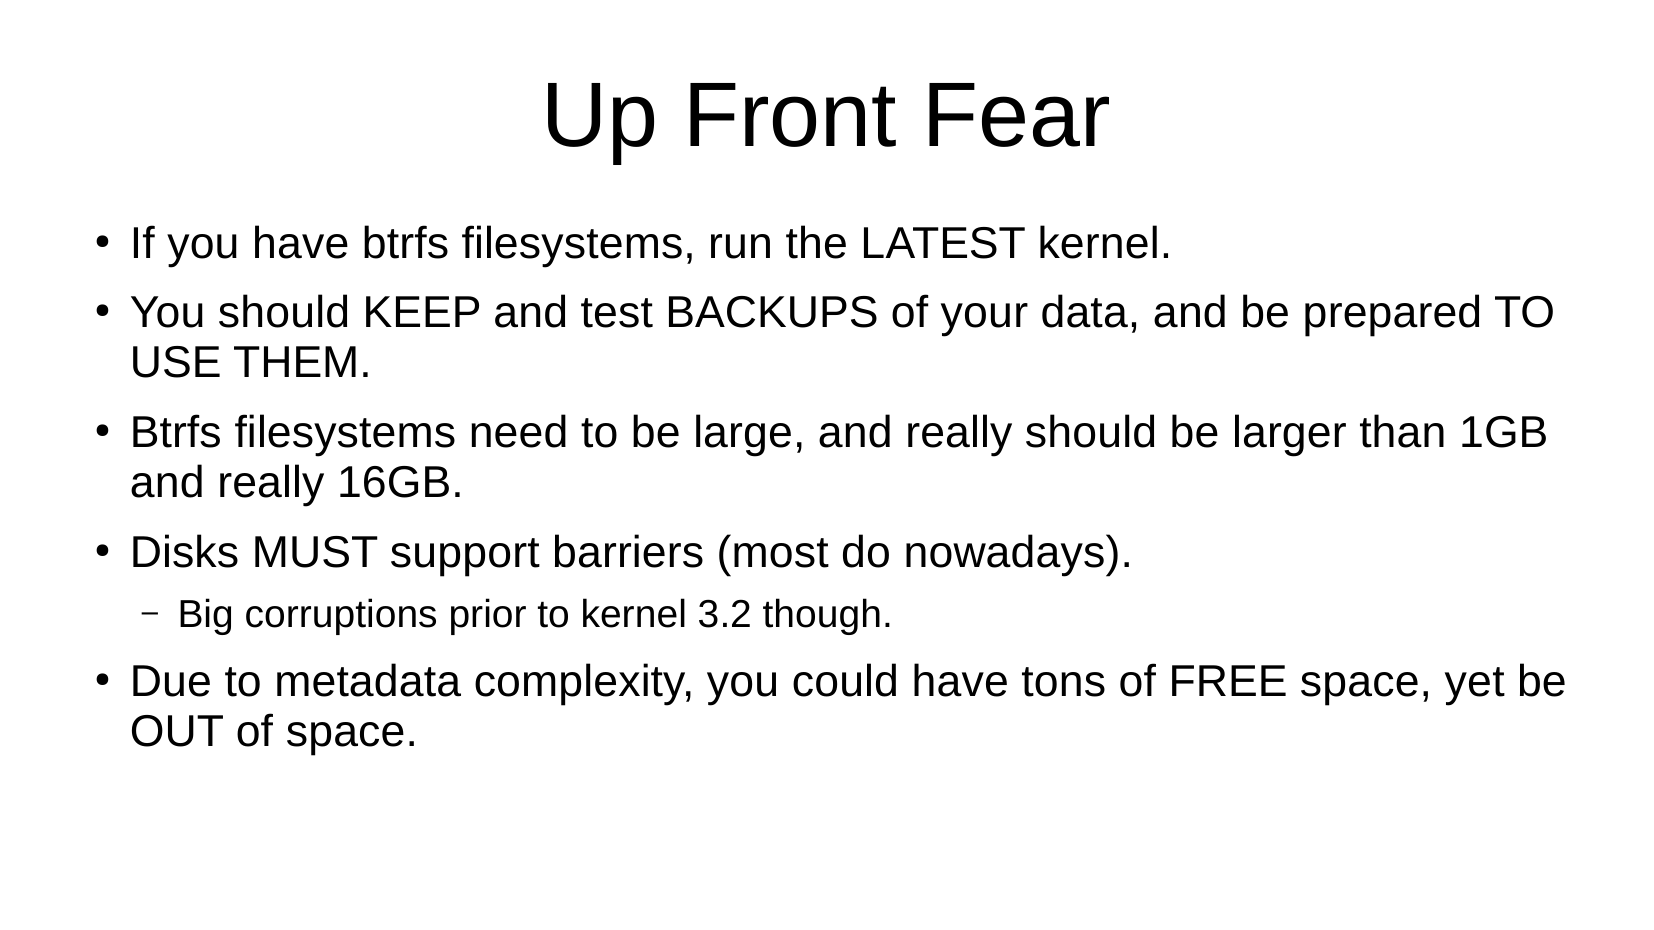

# Up Front Fear
If you have btrfs filesystems, run the LATEST kernel.
You should KEEP and test BACKUPS of your data, and be prepared TO USE THEM.
Btrfs filesystems need to be large, and really should be larger than 1GB and really 16GB.
Disks MUST support barriers (most do nowadays).
Big corruptions prior to kernel 3.2 though.
Due to metadata complexity, you could have tons of FREE space, yet be OUT of space.